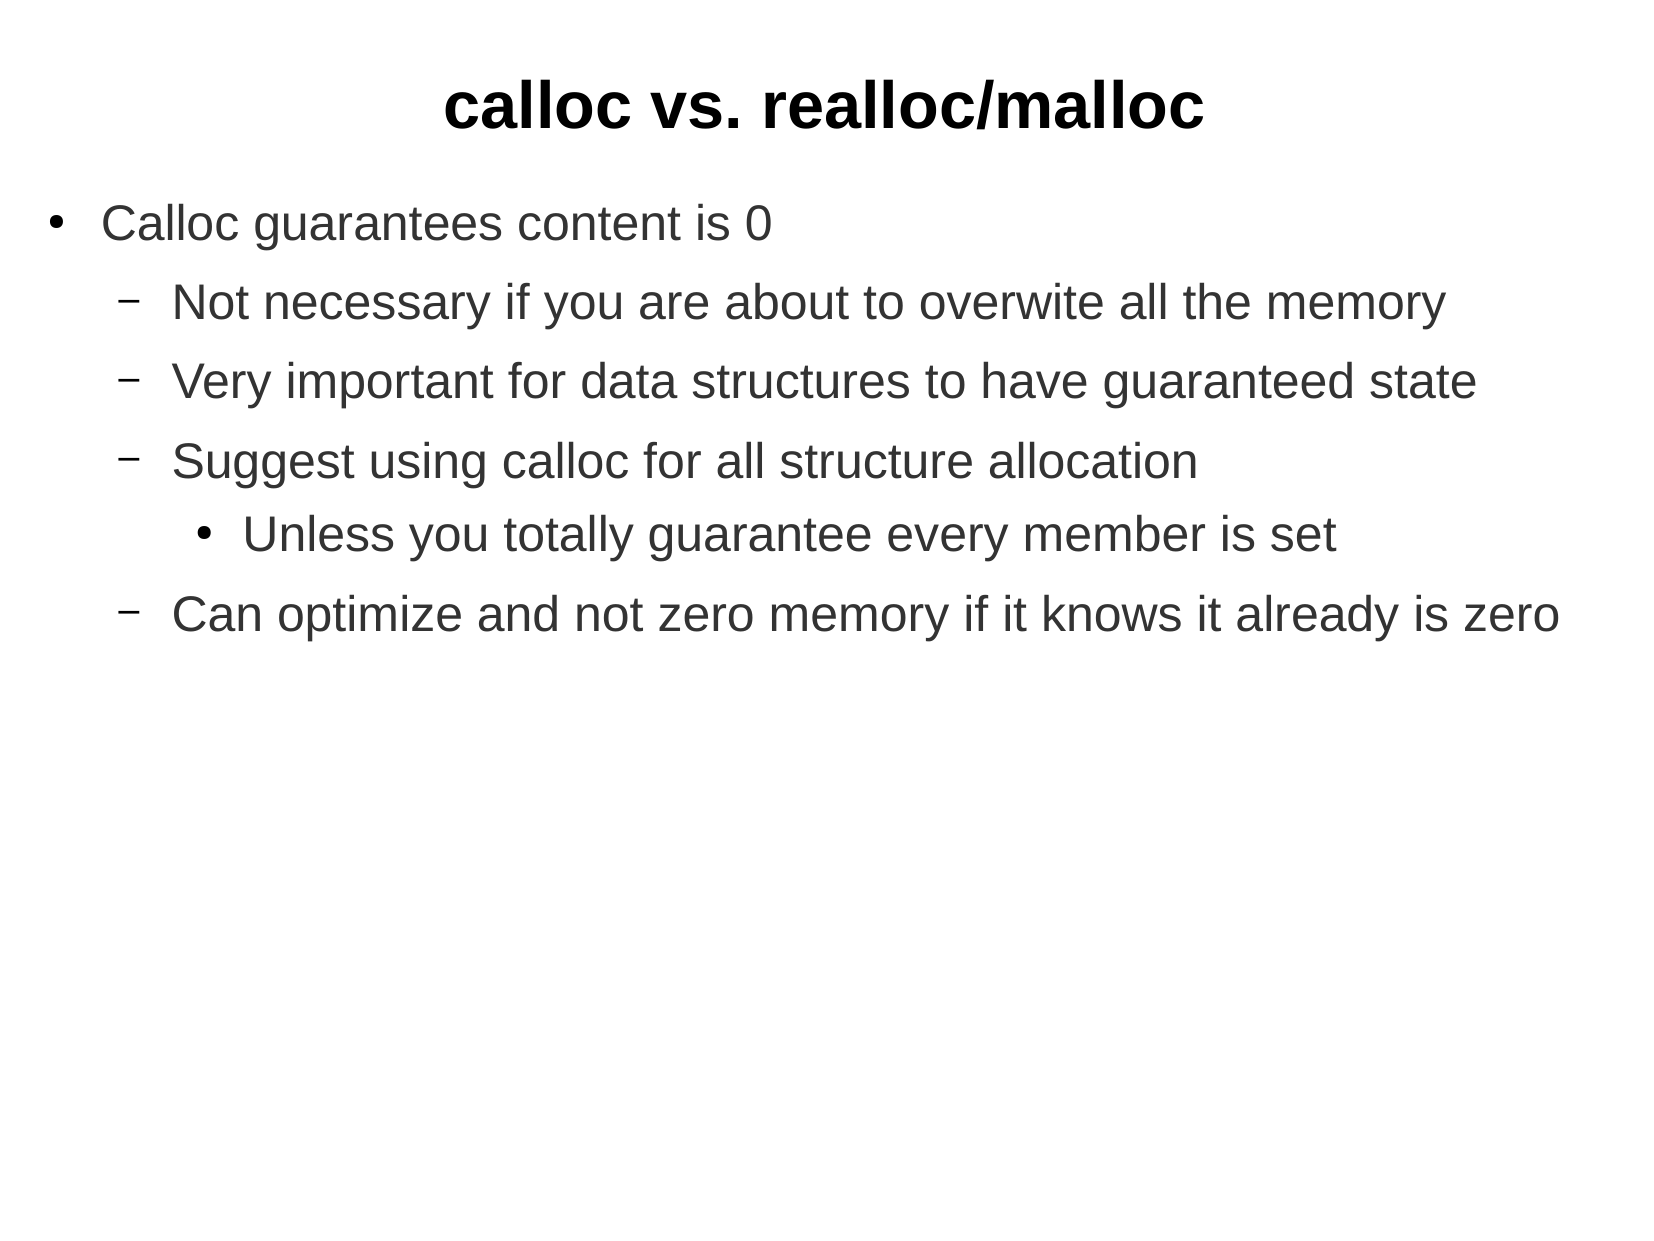

# calloc vs. realloc/malloc
Calloc guarantees content is 0
Not necessary if you are about to overwite all the memory
Very important for data structures to have guaranteed state
Suggest using calloc for all structure allocation
Unless you totally guarantee every member is set
Can optimize and not zero memory if it knows it already is zero